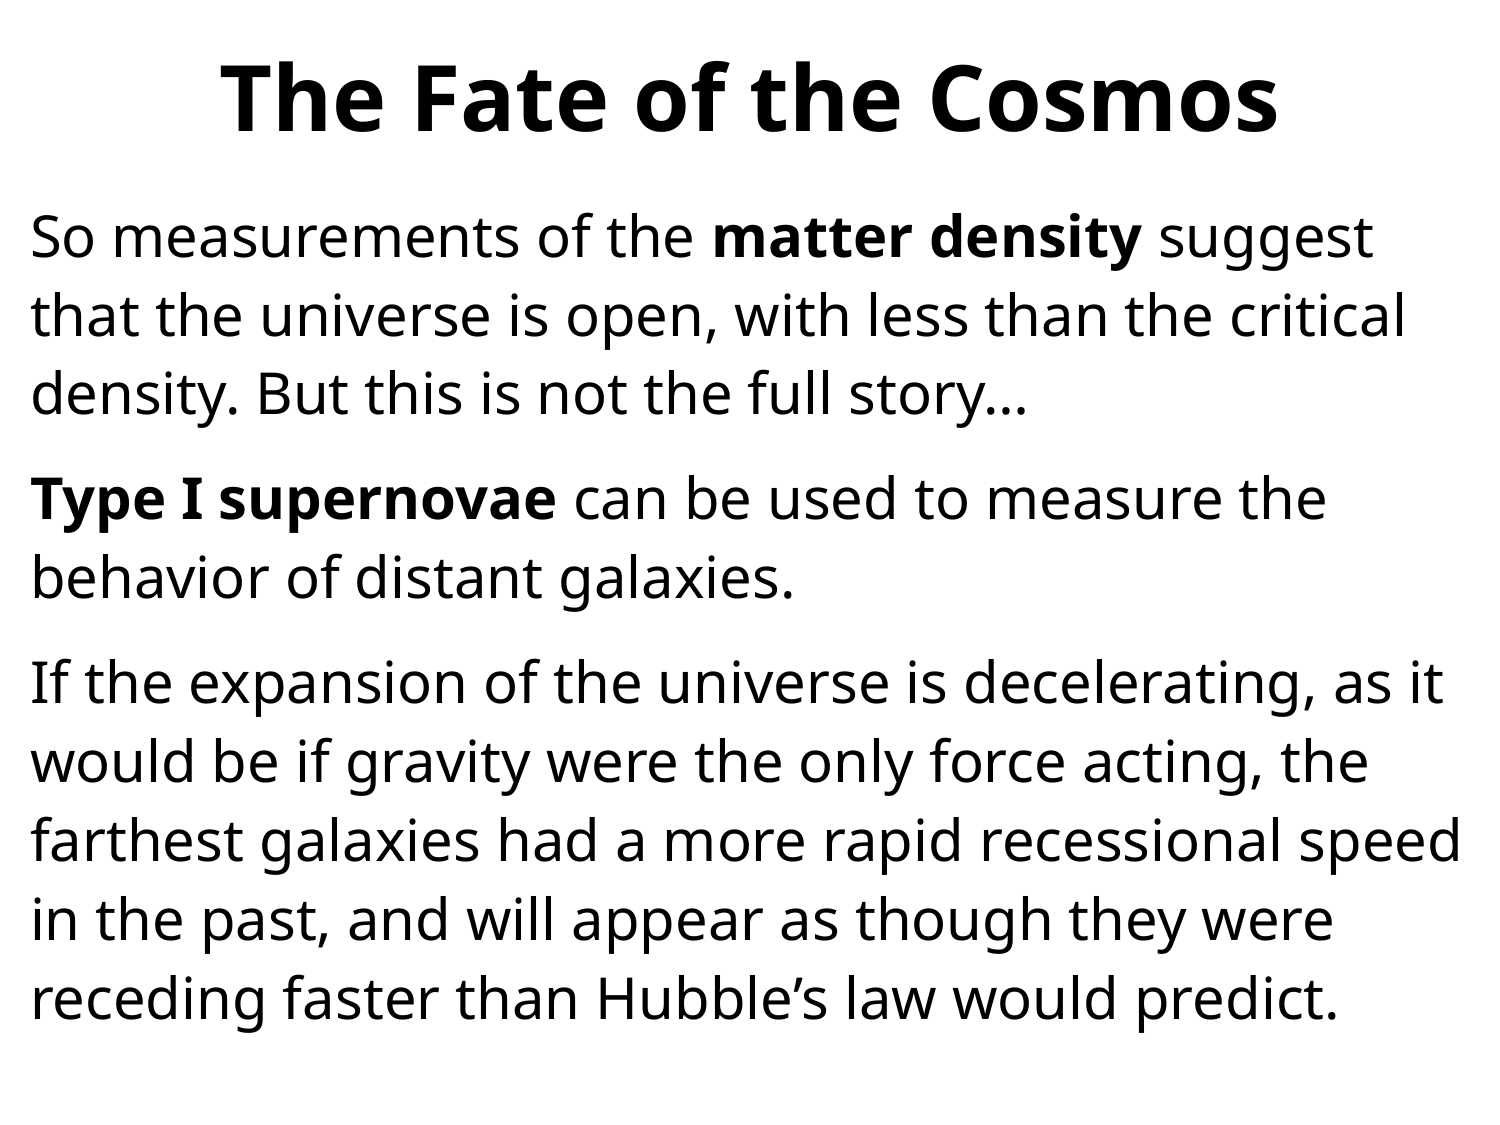

# The Fate of the Cosmos
So measurements of the matter density suggest that the universe is open, with less than the critical density. But this is not the full story…
Type I supernovae can be used to measure the behavior of distant galaxies.
If the expansion of the universe is decelerating, as it would be if gravity were the only force acting, the farthest galaxies had a more rapid recessional speed in the past, and will appear as though they were receding faster than Hubble’s law would predict.